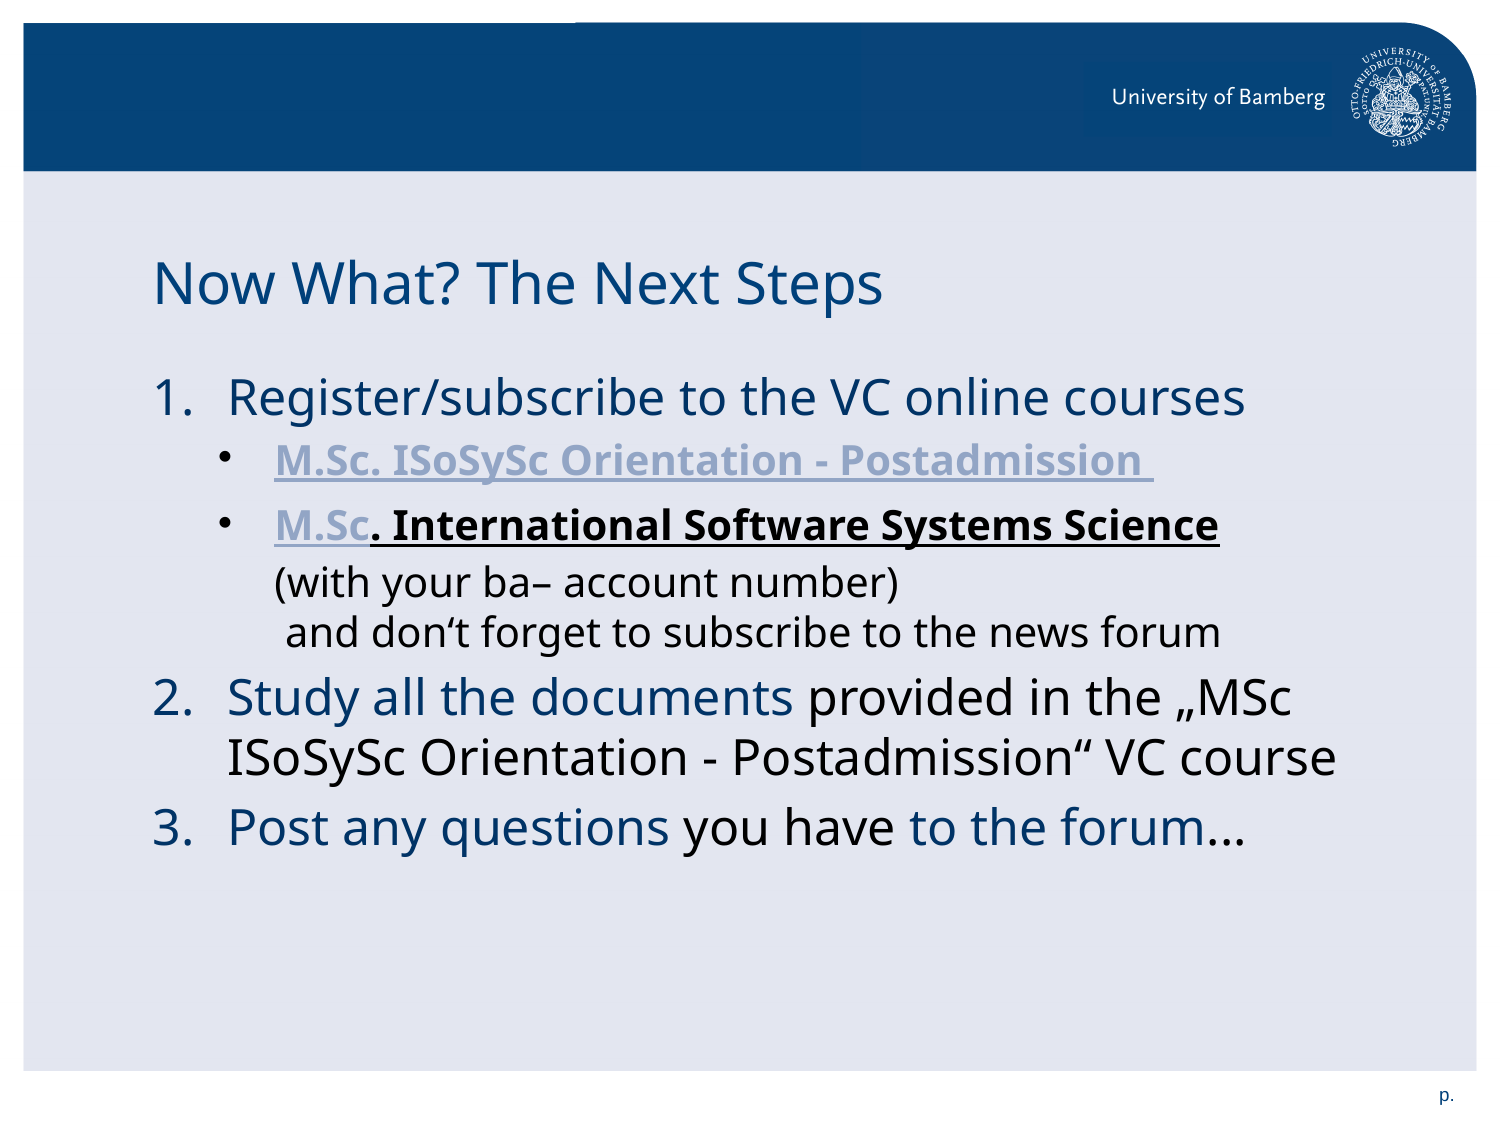

# Now What? The Next Steps
Register/subscribe to the VC online courses
M.Sc. ISoSySc Orientation - Postadmission
M.Sc. International Software Systems Science
(with your ba– account number)
 and don‘t forget to subscribe to the news forum
Study all the documents provided in the „MSc ISoSySc Orientation - Postadmission“ VC course
Post any questions you have to the forum...